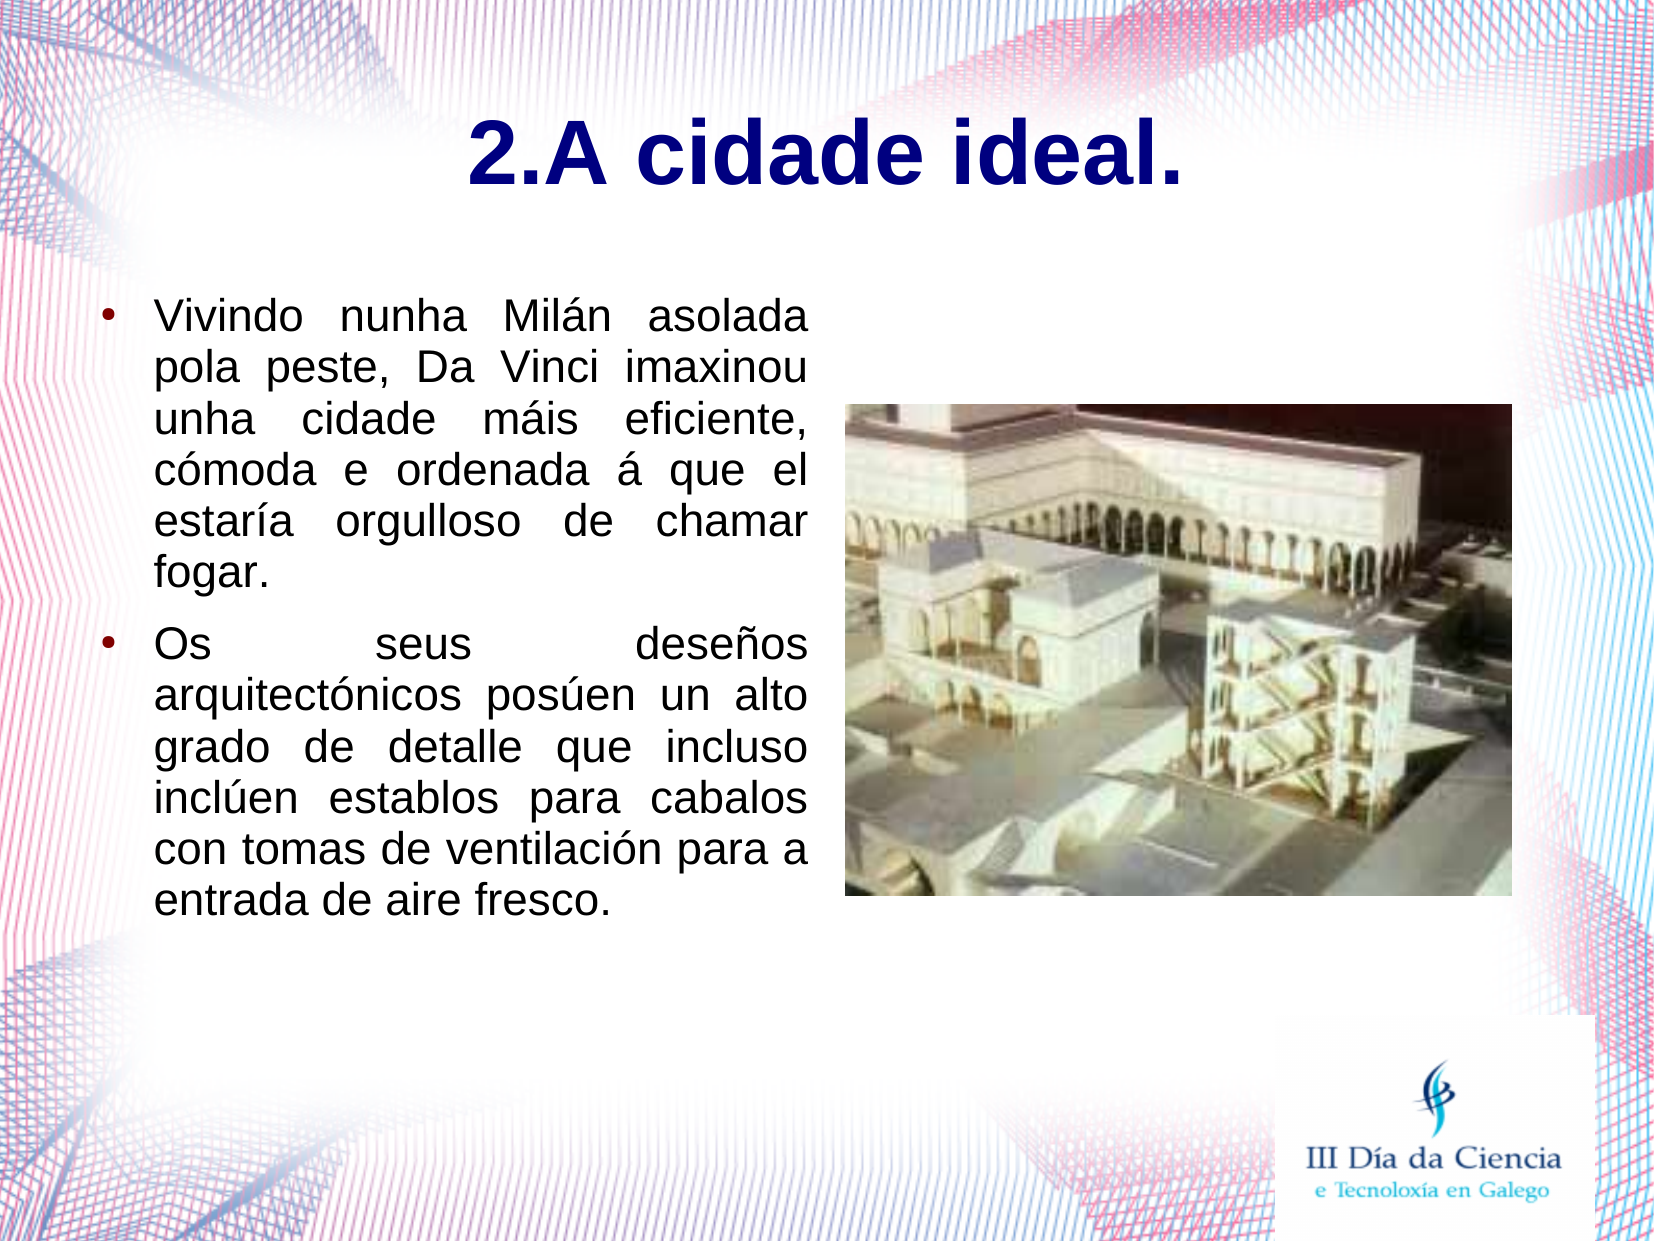

# 2.A cidade ideal.
Vivindo nunha Milán asolada pola peste, Da Vinci imaxinou unha cidade máis eficiente, cómoda e ordenada á que el estaría orgulloso de chamar fogar.
Os seus deseños arquitectónicos posúen un alto grado de detalle que incluso inclúen establos para cabalos con tomas de ventilación para a entrada de aire fresco.